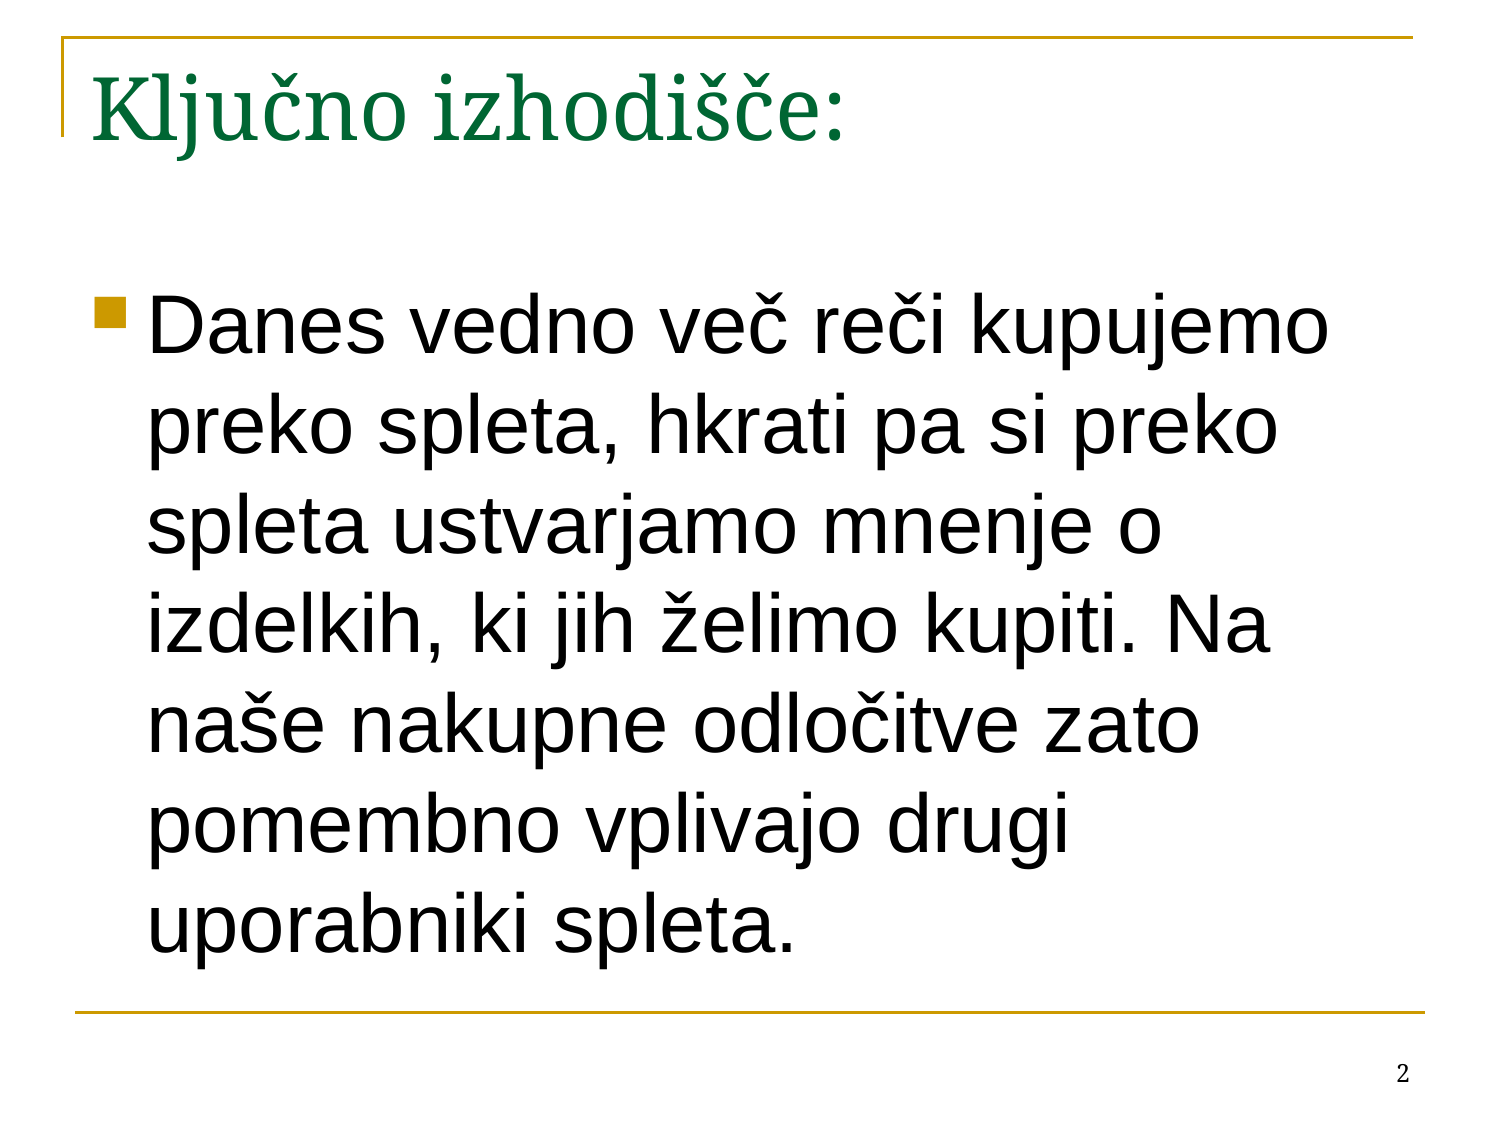

# Ključno izhodišče:
Danes vedno več reči kupujemo preko spleta, hkrati pa si preko spleta ustvarjamo mnenje o izdelkih, ki jih želimo kupiti. Na naše nakupne odločitve zato pomembno vplivajo drugi uporabniki spleta.